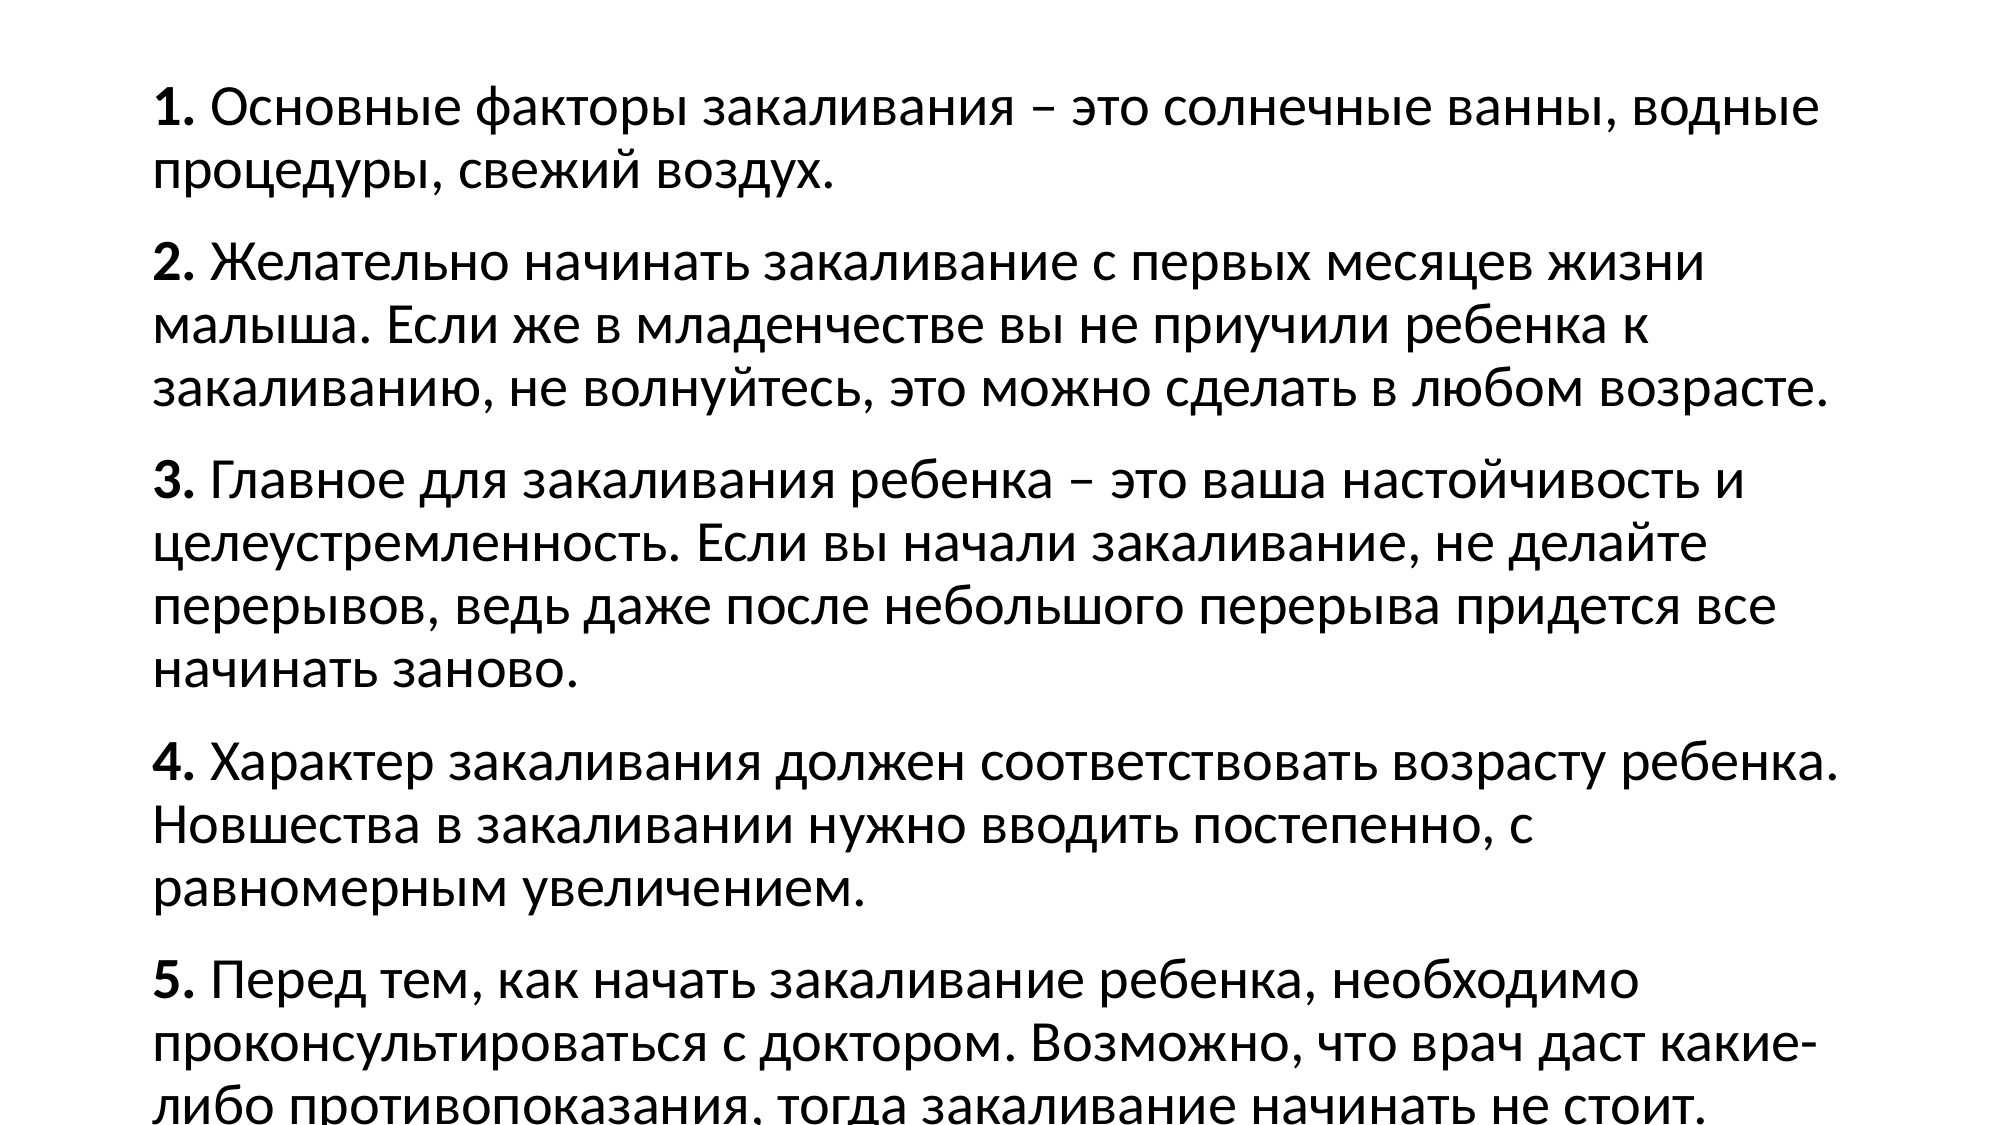

# 1. Основные факторы закаливания – это солнечные ванны, водные процедуры, свежий воздух.
2. Желательно начинать закаливание с первых месяцев жизни малыша. Если же в младенчестве вы не приучили ребенка к закаливанию, не волнуйтесь, это можно сделать в любом возрасте.
3. Главное для закаливания ребенка – это ваша настойчивость и целеустремленность. Если вы начали закаливание, не делайте перерывов, ведь даже после небольшого перерыва придется все начинать заново.
4. Характер закаливания должен соответствовать возрасту ребенка. Новшества в закаливании нужно вводить постепенно, с равномерным увеличением.
5. Перед тем, как начать закаливание ребенка, необходимо проконсультироваться с доктором. Возможно, что врач даст какие-либо противопоказания, тогда закаливание начинать не стоит.
Если же противопоказаний не было, и вы начали закаливание, с первых дней процедур регулярно посещайте педиатра. Если здоровье ребенка ухудшается при закаливании, тогда процедуры необходимо прекратить и обратиться к врачу.